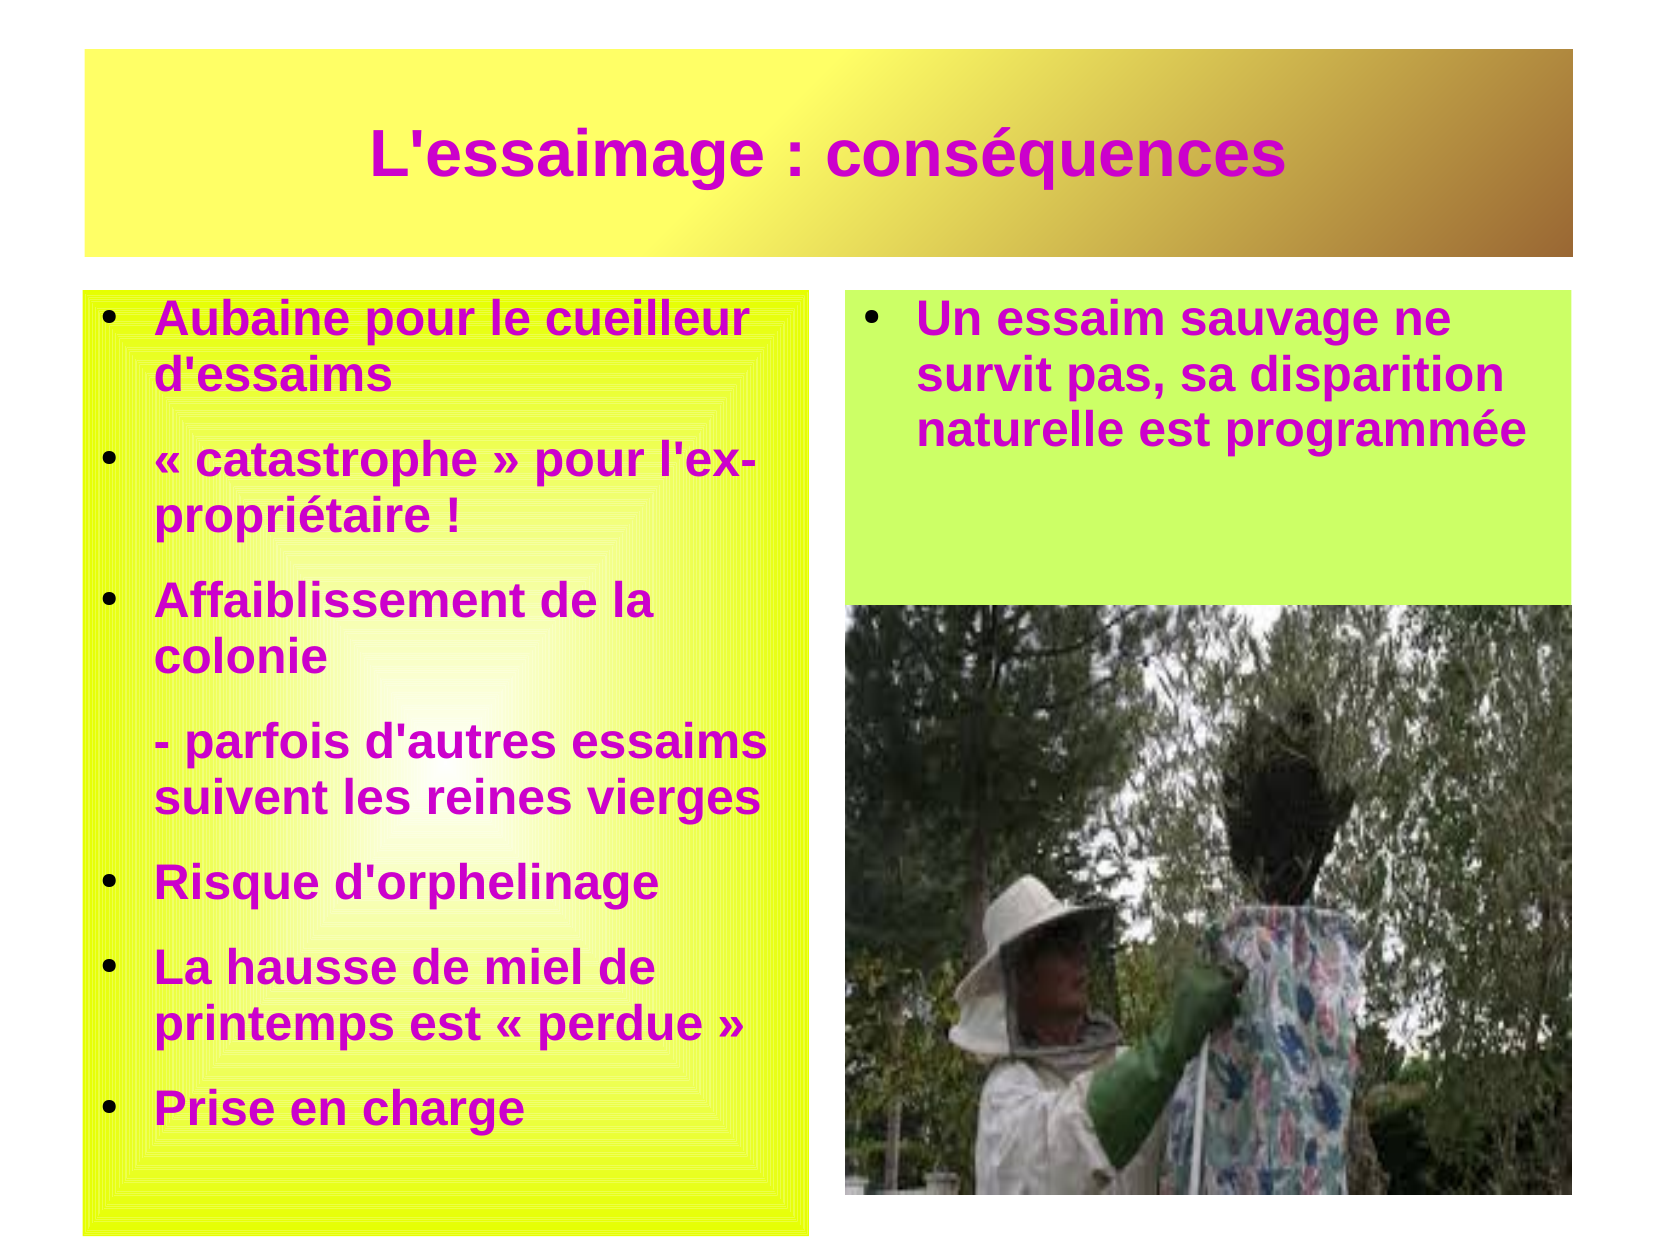

# L'essaimage : conséquences
Aubaine pour le cueilleur d'essaims
« catastrophe » pour l'ex-propriétaire !
Affaiblissement de la colonie
- parfois d'autres essaims suivent les reines vierges
Risque d'orphelinage
La hausse de miel de printemps est « perdue »
Prise en charge
Un essaim sauvage ne survit pas, sa disparition naturelle est programmée